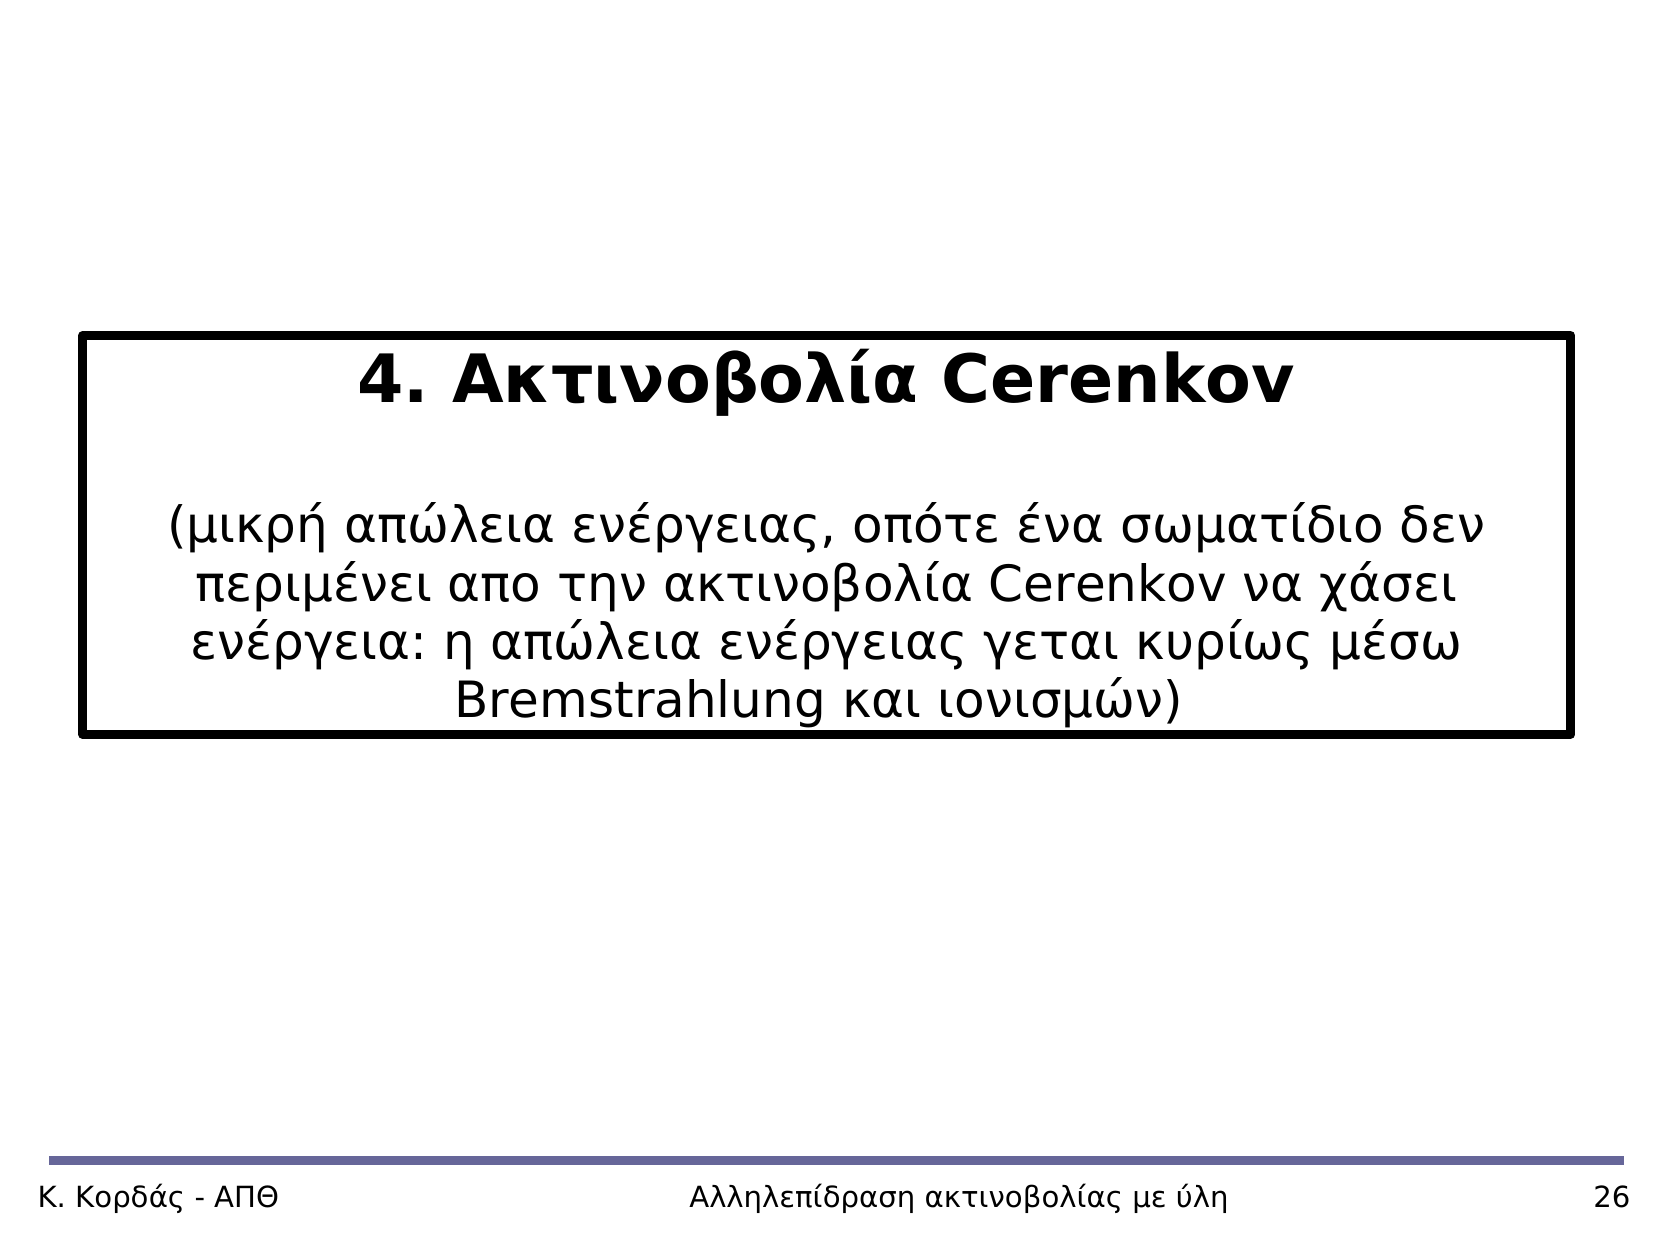

# 4. Ακτινοβολία Cerenkov
(μικρή απώλεια ενέργειας, οπότε ένα σωματίδιο δεν περιμένει απο την ακτινοβολία Cerenkοv να χάσει ενέργεια: η απώλεια ενέργειας γεται κυρίως μέσω Bremstrahlung και ιονισμών)
Κ. Κορδάς - ΑΠΘ
Αλληλεπίδραση ακτινοβολίας με ύλη
26